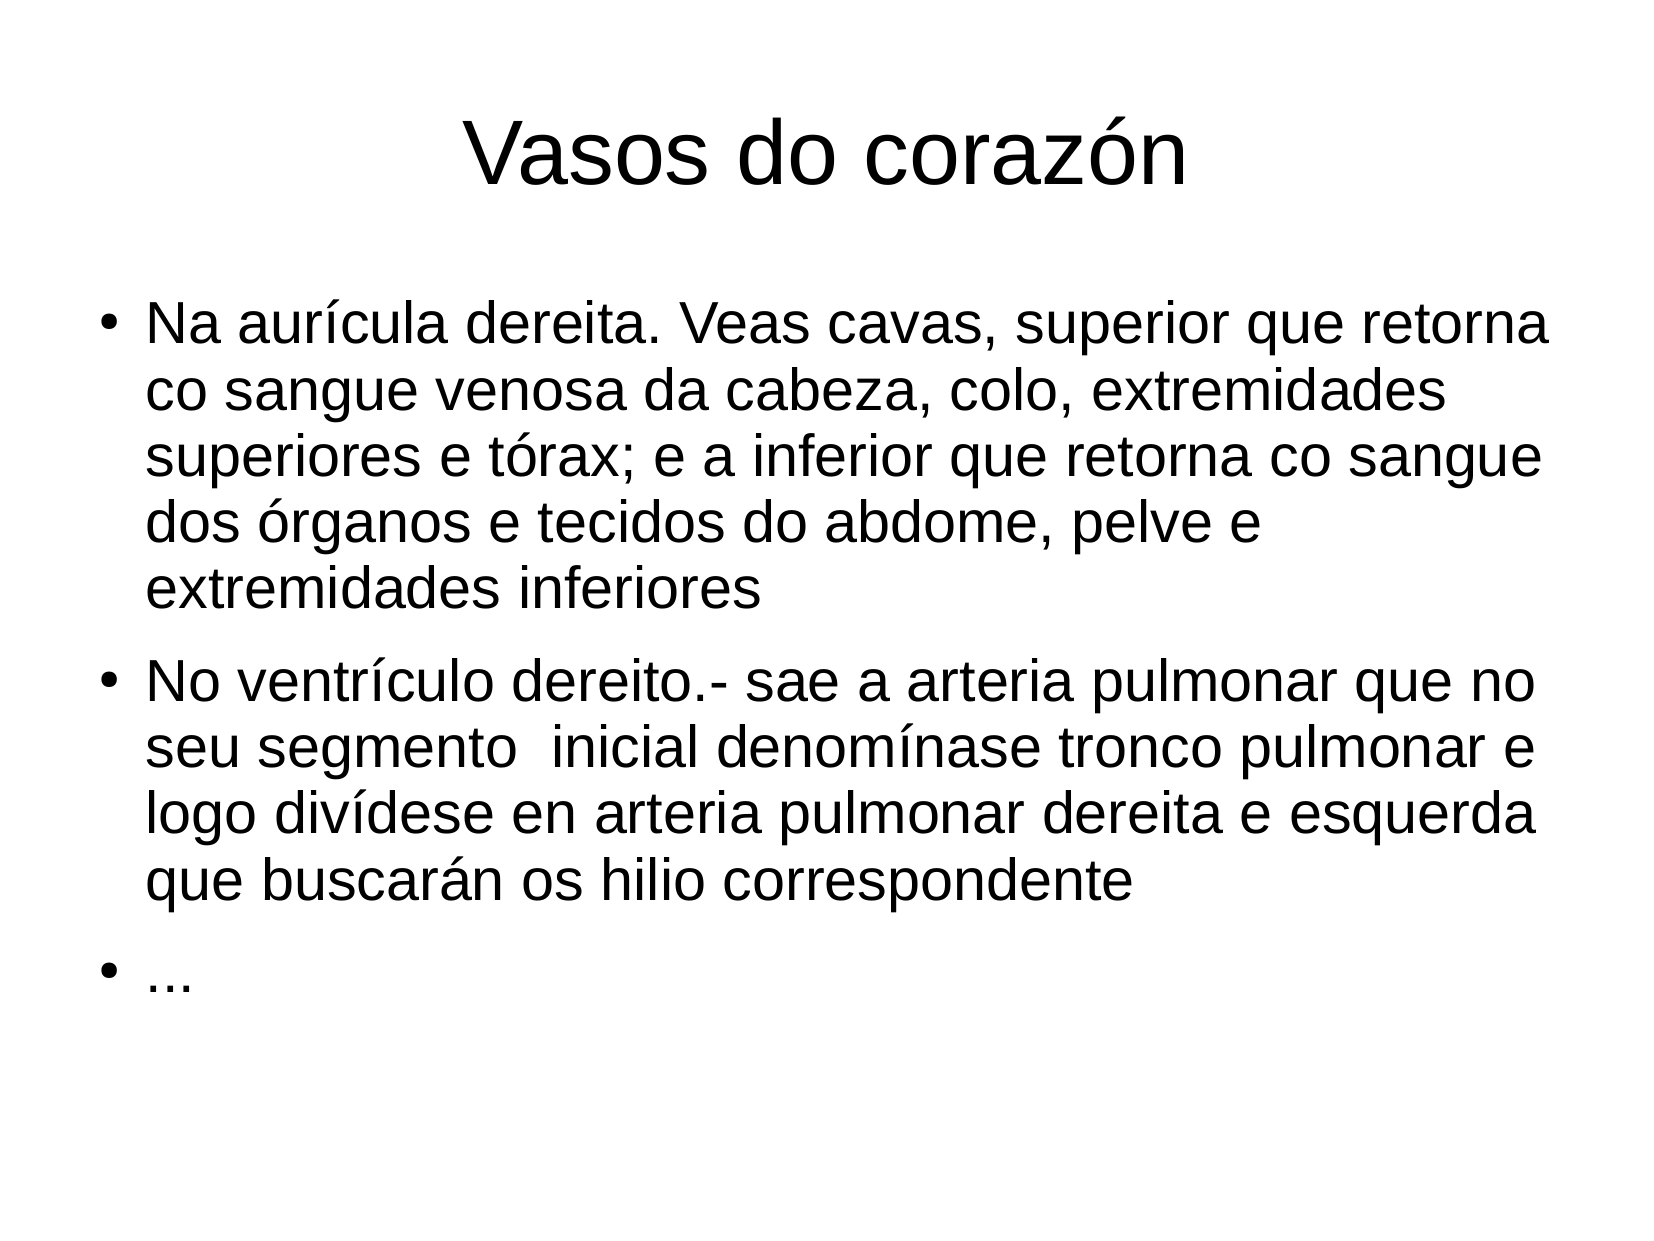

# Vasos do corazón
Na aurícula dereita. Veas cavas, superior que retorna co sangue venosa da cabeza, colo, extremidades superiores e tórax; e a inferior que retorna co sangue dos órganos e tecidos do abdome, pelve e extremidades inferiores
No ventrículo dereito.- sae a arteria pulmonar que no seu segmento inicial denomínase tronco pulmonar e logo divídese en arteria pulmonar dereita e esquerda que buscarán os hilio correspondente
...